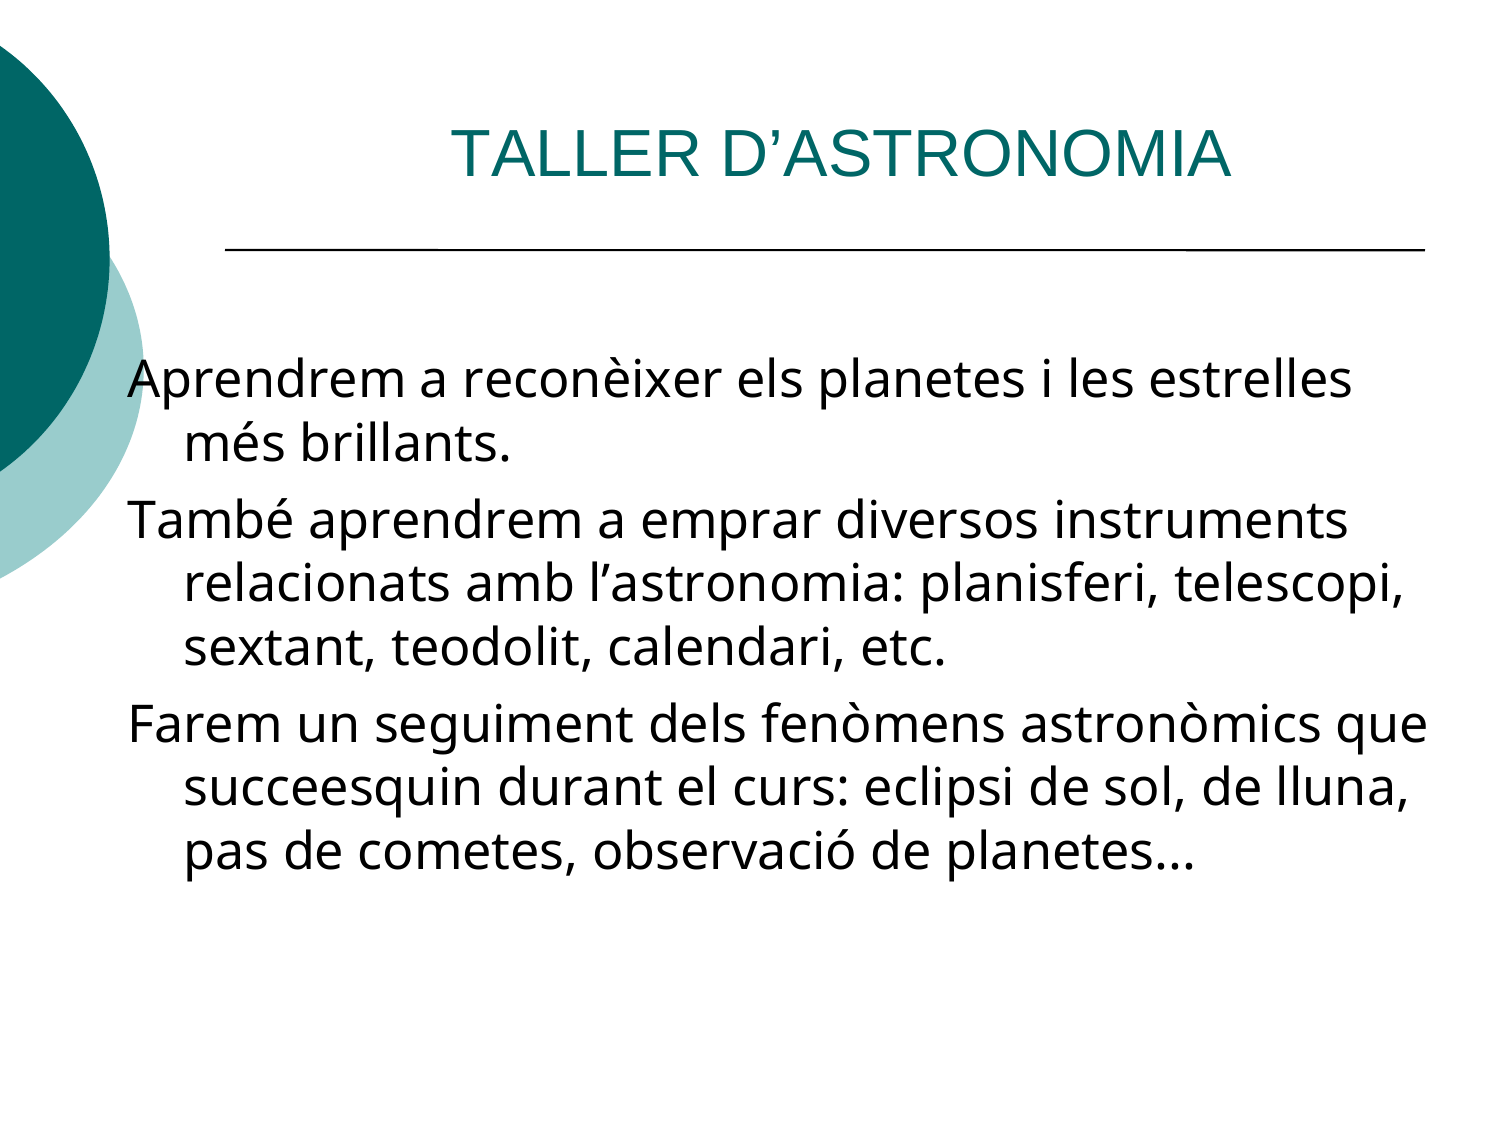

# TALLER D’ASTRONOMIA
Aprendrem a reconèixer els planetes i les estrelles més brillants.
També aprendrem a emprar diversos instruments relacionats amb l’astronomia: planisferi, telescopi, sextant, teodolit, calendari, etc.
Farem un seguiment dels fenòmens astronòmics que succeesquin durant el curs: eclipsi de sol, de lluna, pas de cometes, observació de planetes...